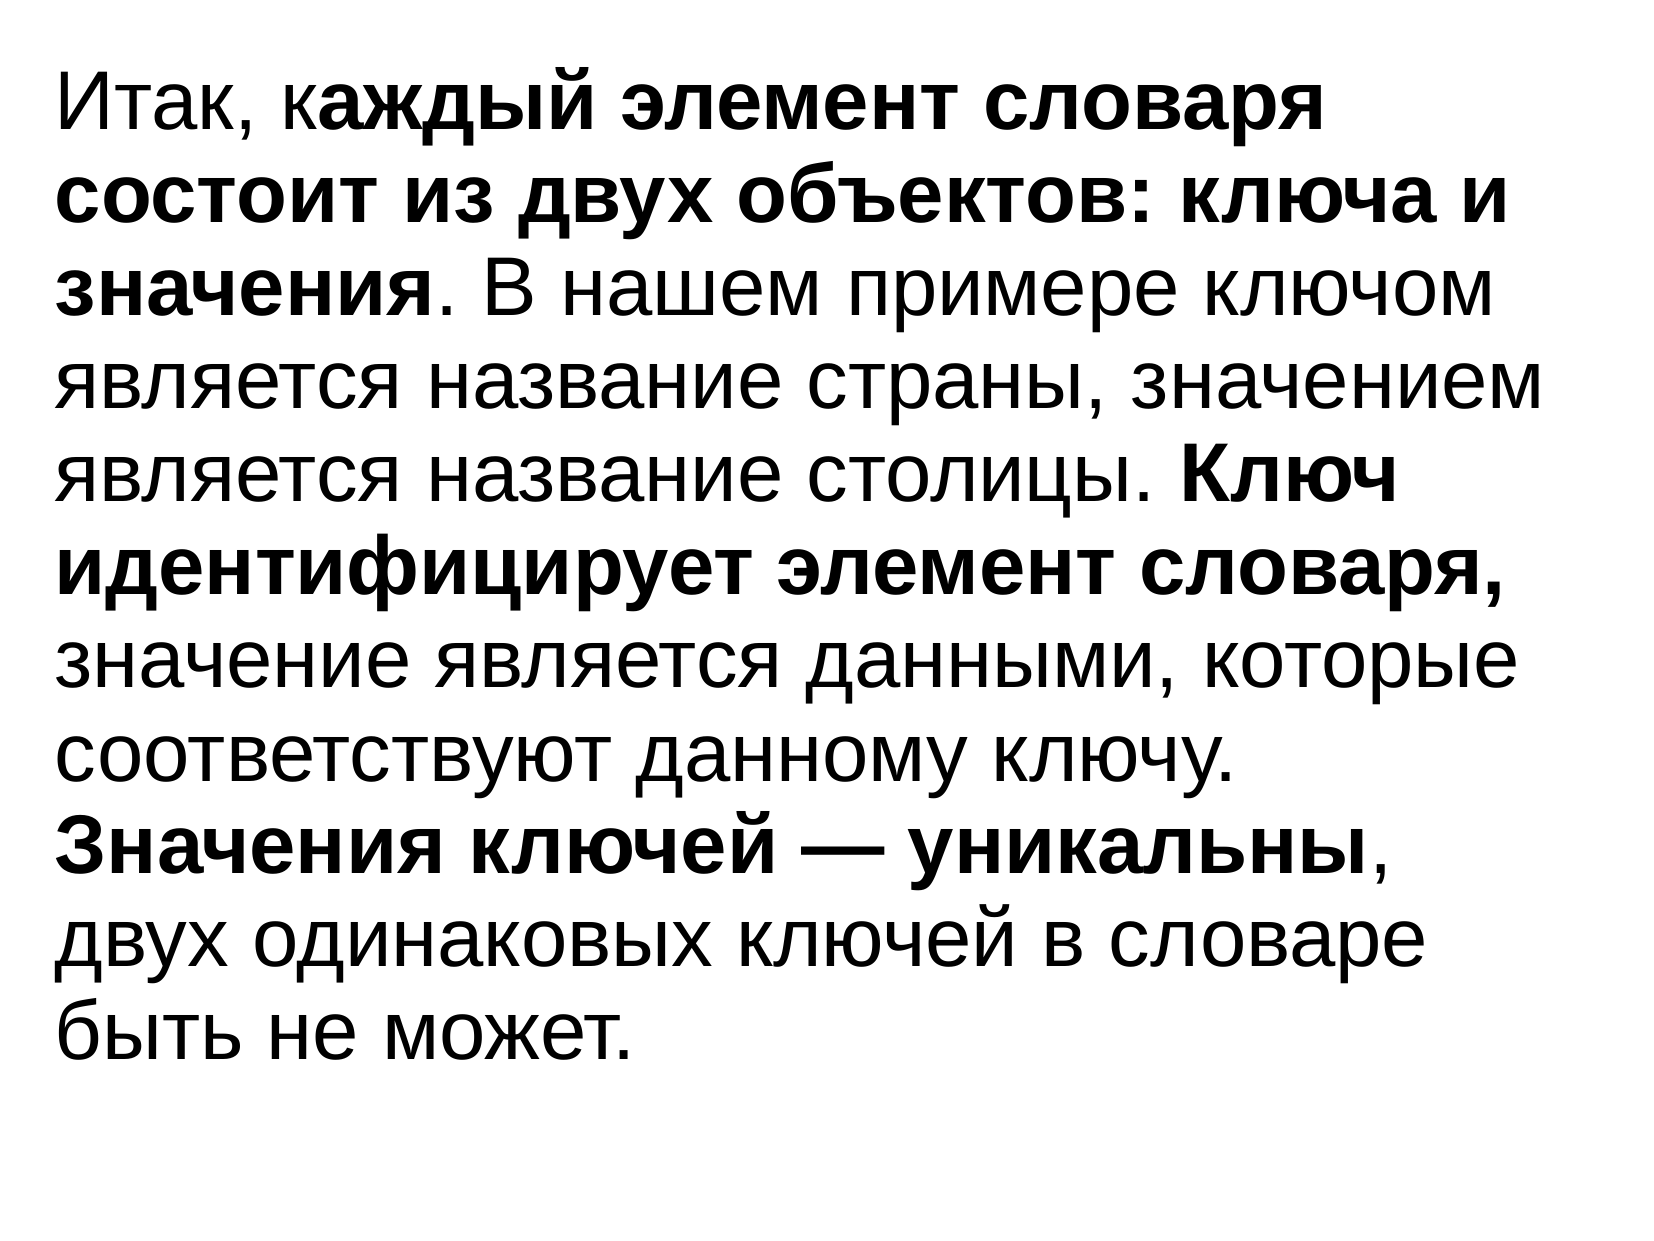

Итак, каждый элемент словаря состоит из двух объектов: ключа и значения. В нашем примере ключом является название страны, значением является название столицы. Ключ идентифицирует элемент словаря, значение является данными, которые соответствуют данному ключу. Значения ключей — уникальны, двух одинаковых ключей в словаре быть не может.